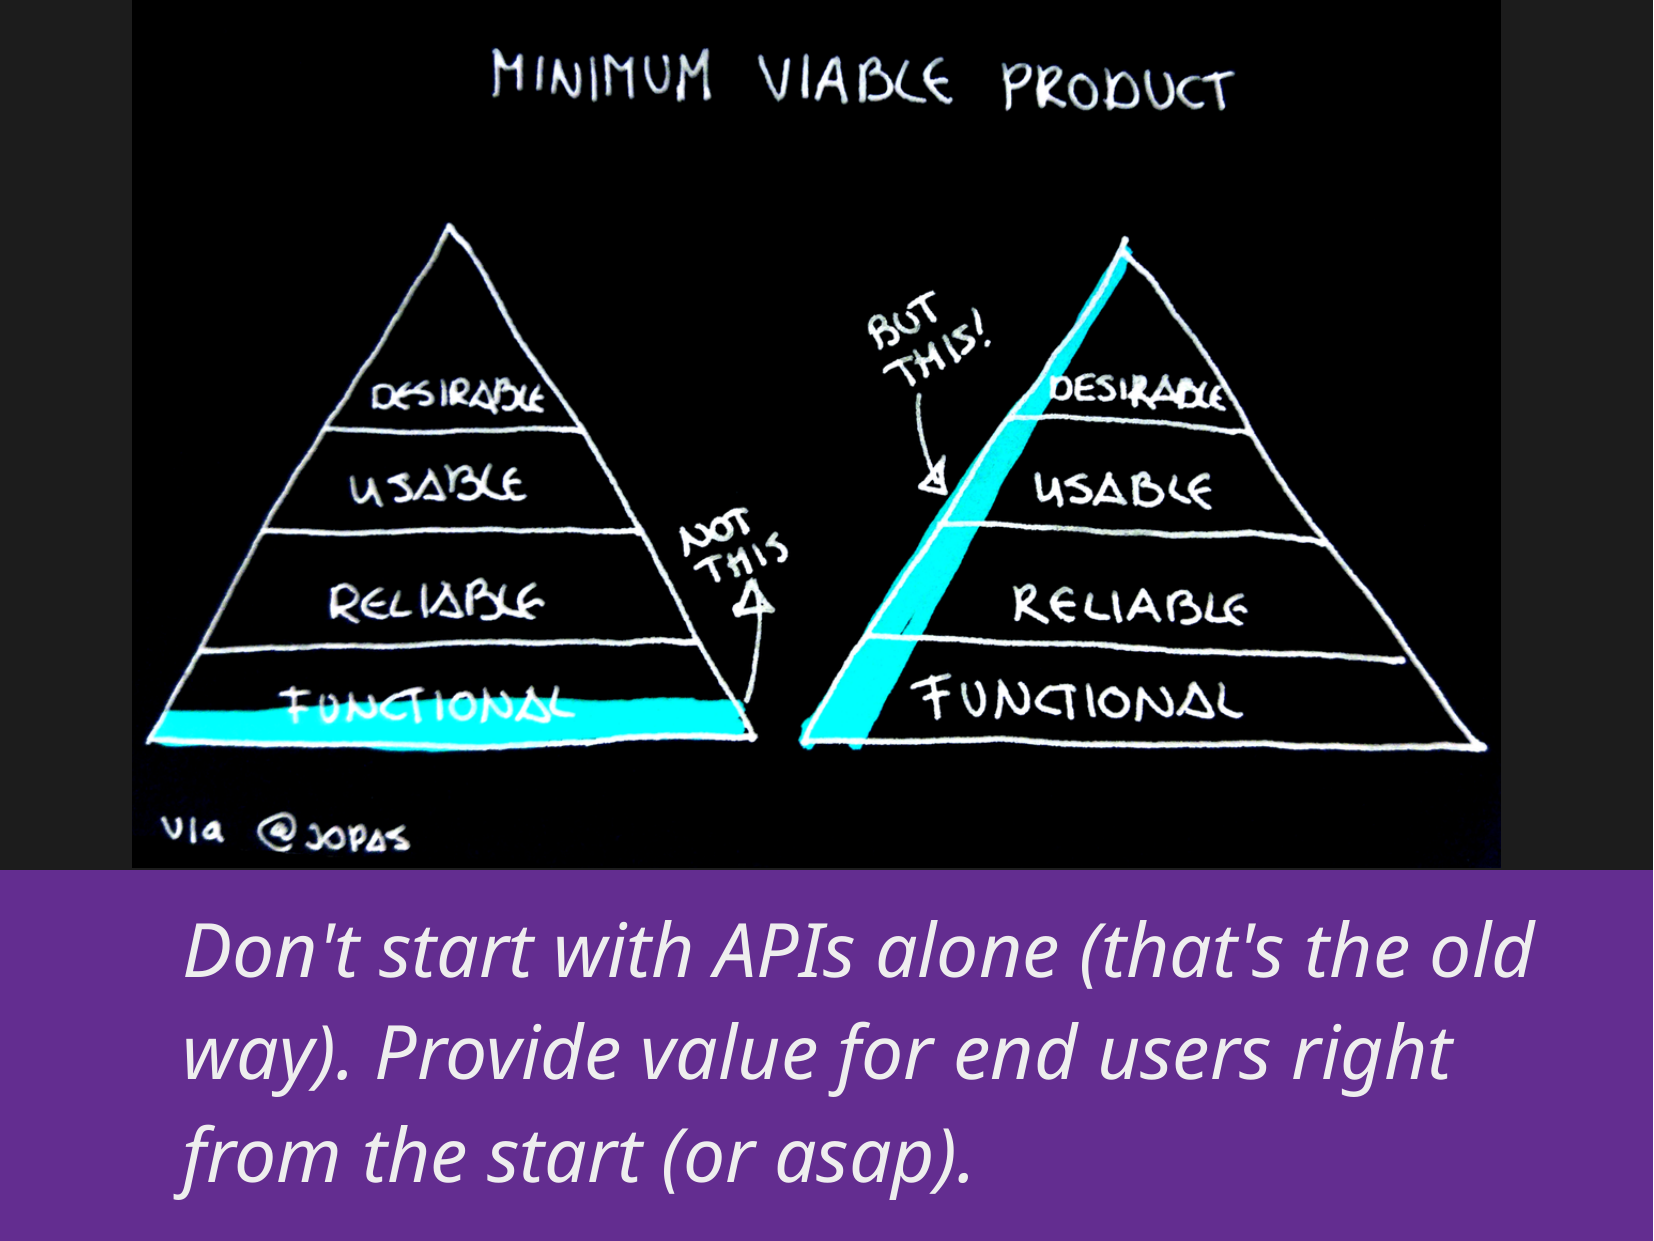

# Don't start with APIs alone (that's the old way). Provide value for end users right from the start (or asap).